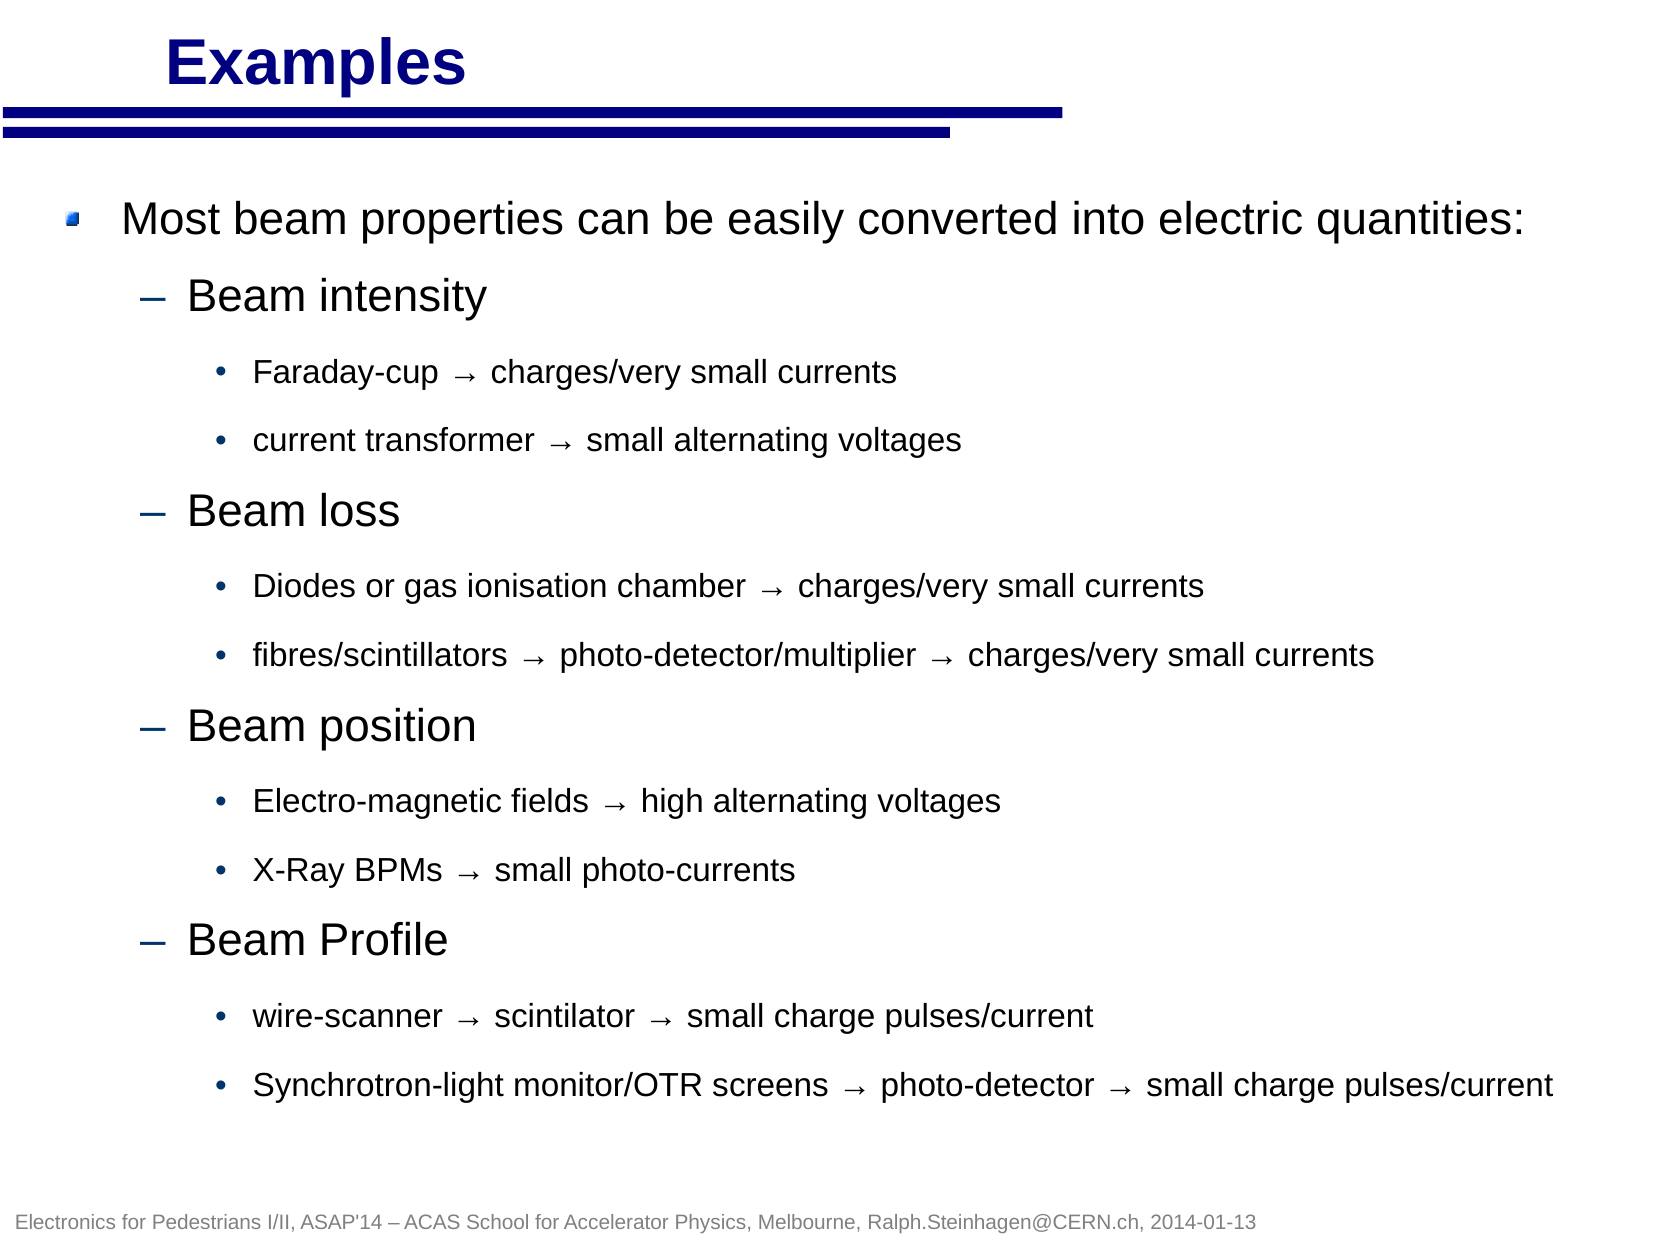

# Examples
Most beam properties can be easily converted into electric quantities:
Beam intensity
Faraday-cup → charges/very small currents
current transformer → small alternating voltages
Beam loss
Diodes or gas ionisation chamber → charges/very small currents
fibres/scintillators → photo-detector/multiplier → charges/very small currents
Beam position
Electro-magnetic fields → high alternating voltages
X-Ray BPMs → small photo-currents
Beam Profile
wire-scanner → scintilator → small charge pulses/current
Synchrotron-light monitor/OTR screens → photo-detector → small charge pulses/current